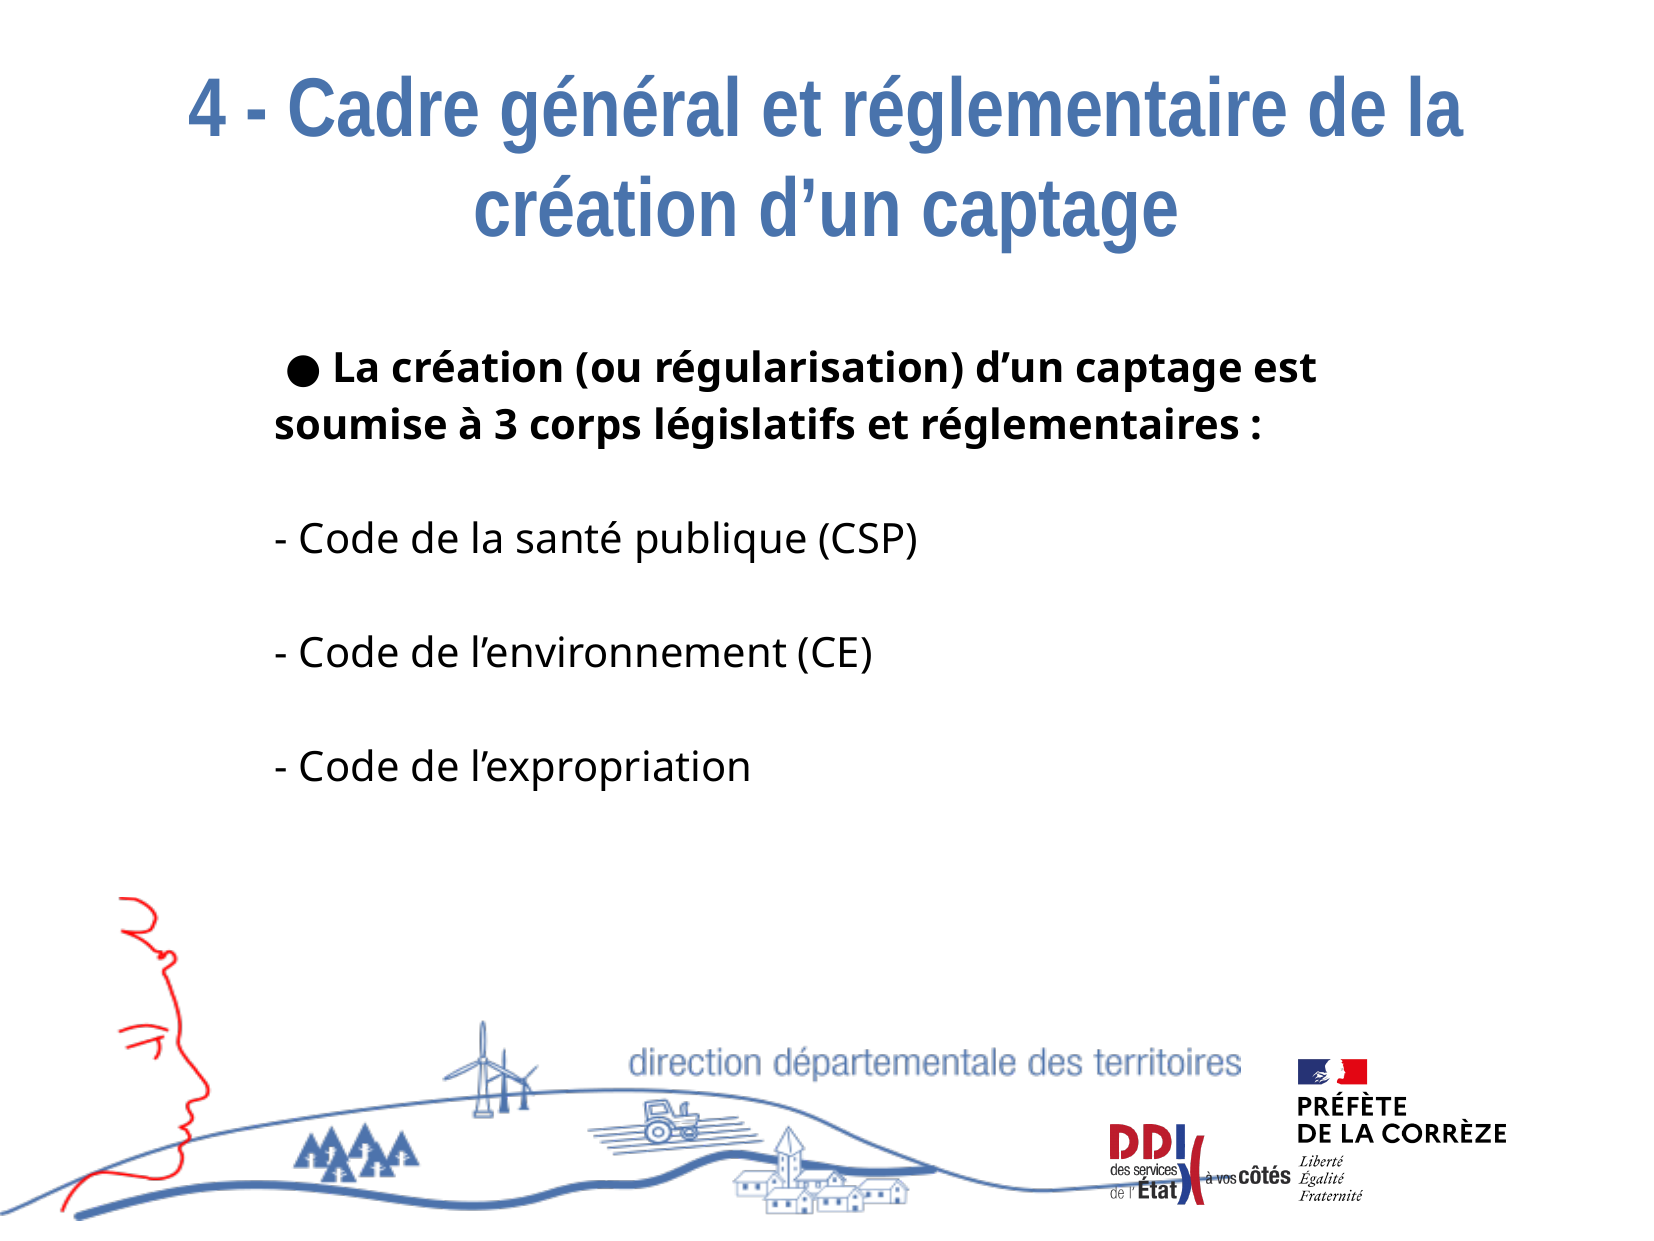

# 4 - Cadre général et réglementaire de la création d’un captage
 ● La création (ou régularisation) d’un captage est soumise à 3 corps législatifs et réglementaires :
- Code de la santé publique (CSP)
- Code de l’environnement (CE)
- Code de l’expropriation